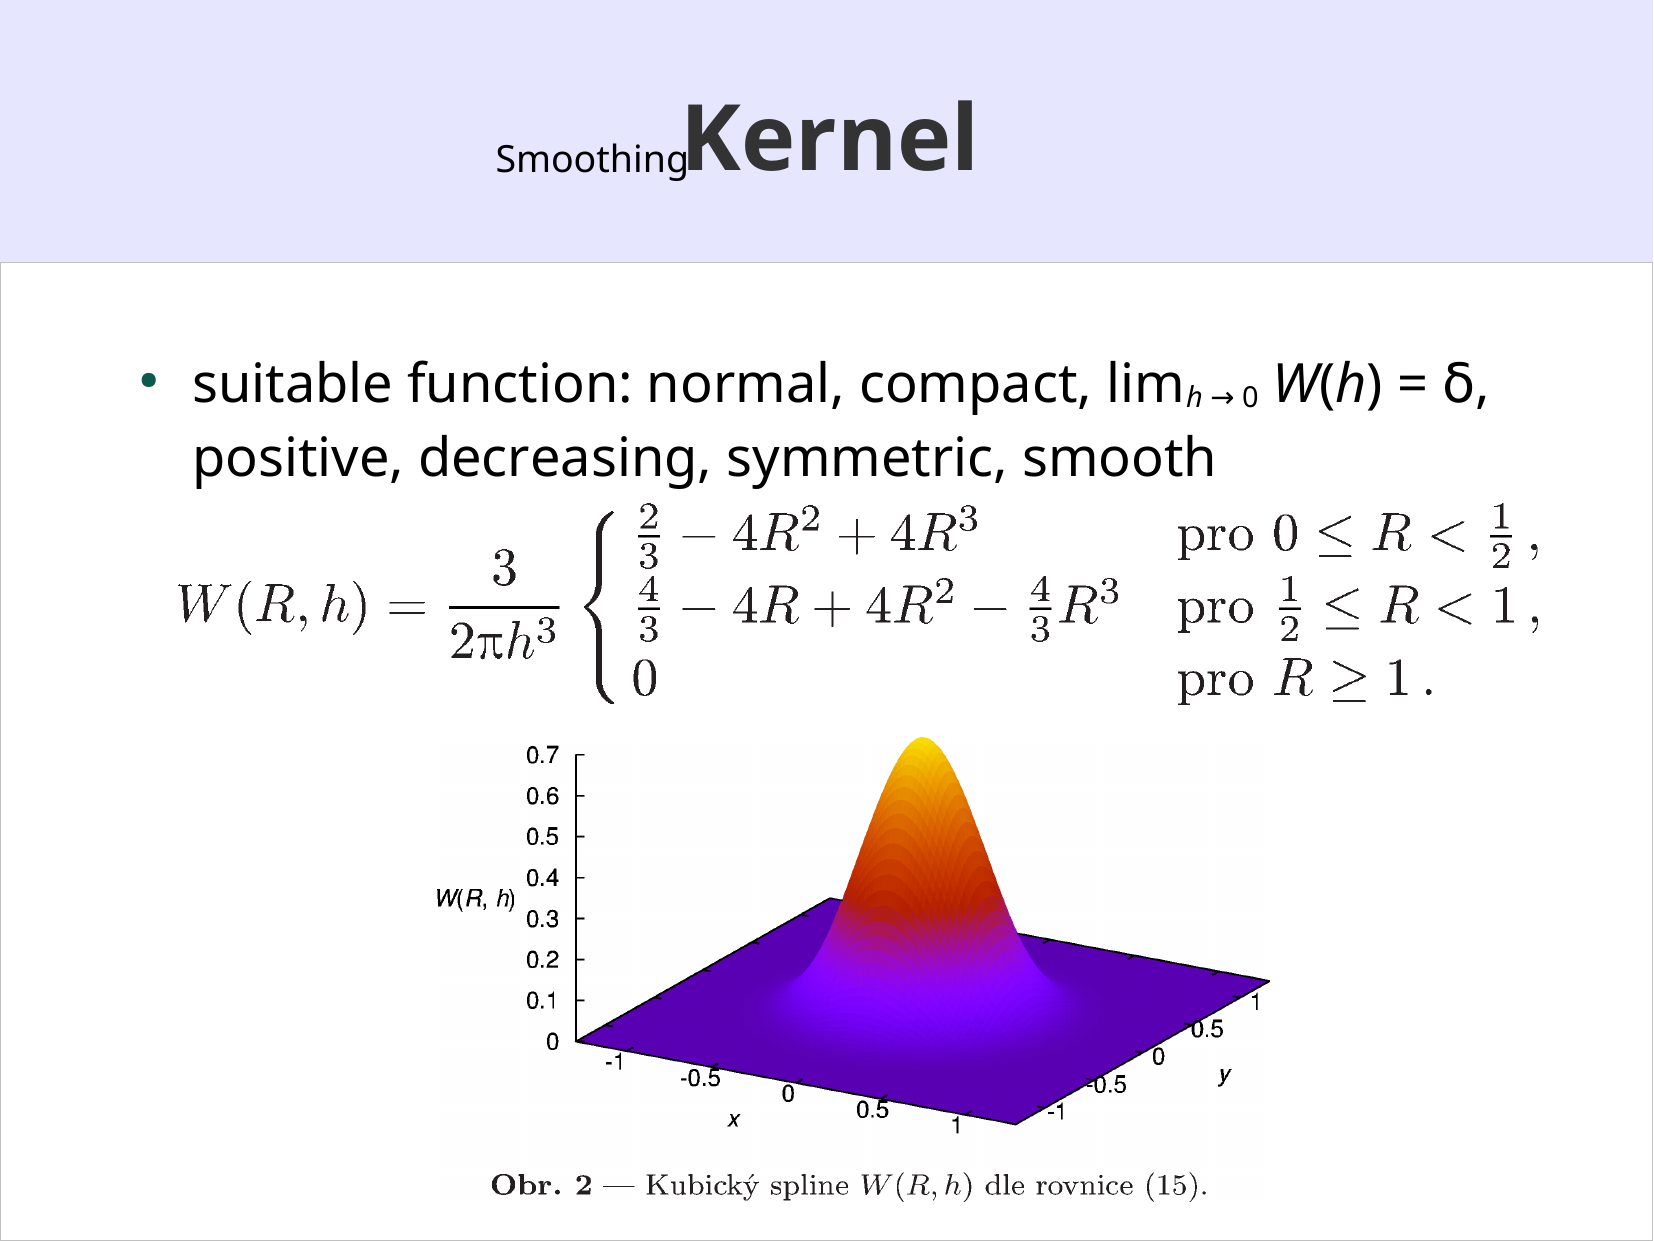

# Kernel
Smoothing
suitable function: normal, compact, limh → 0 W(h) = δ, positive, decreasing, symmetric, smooth